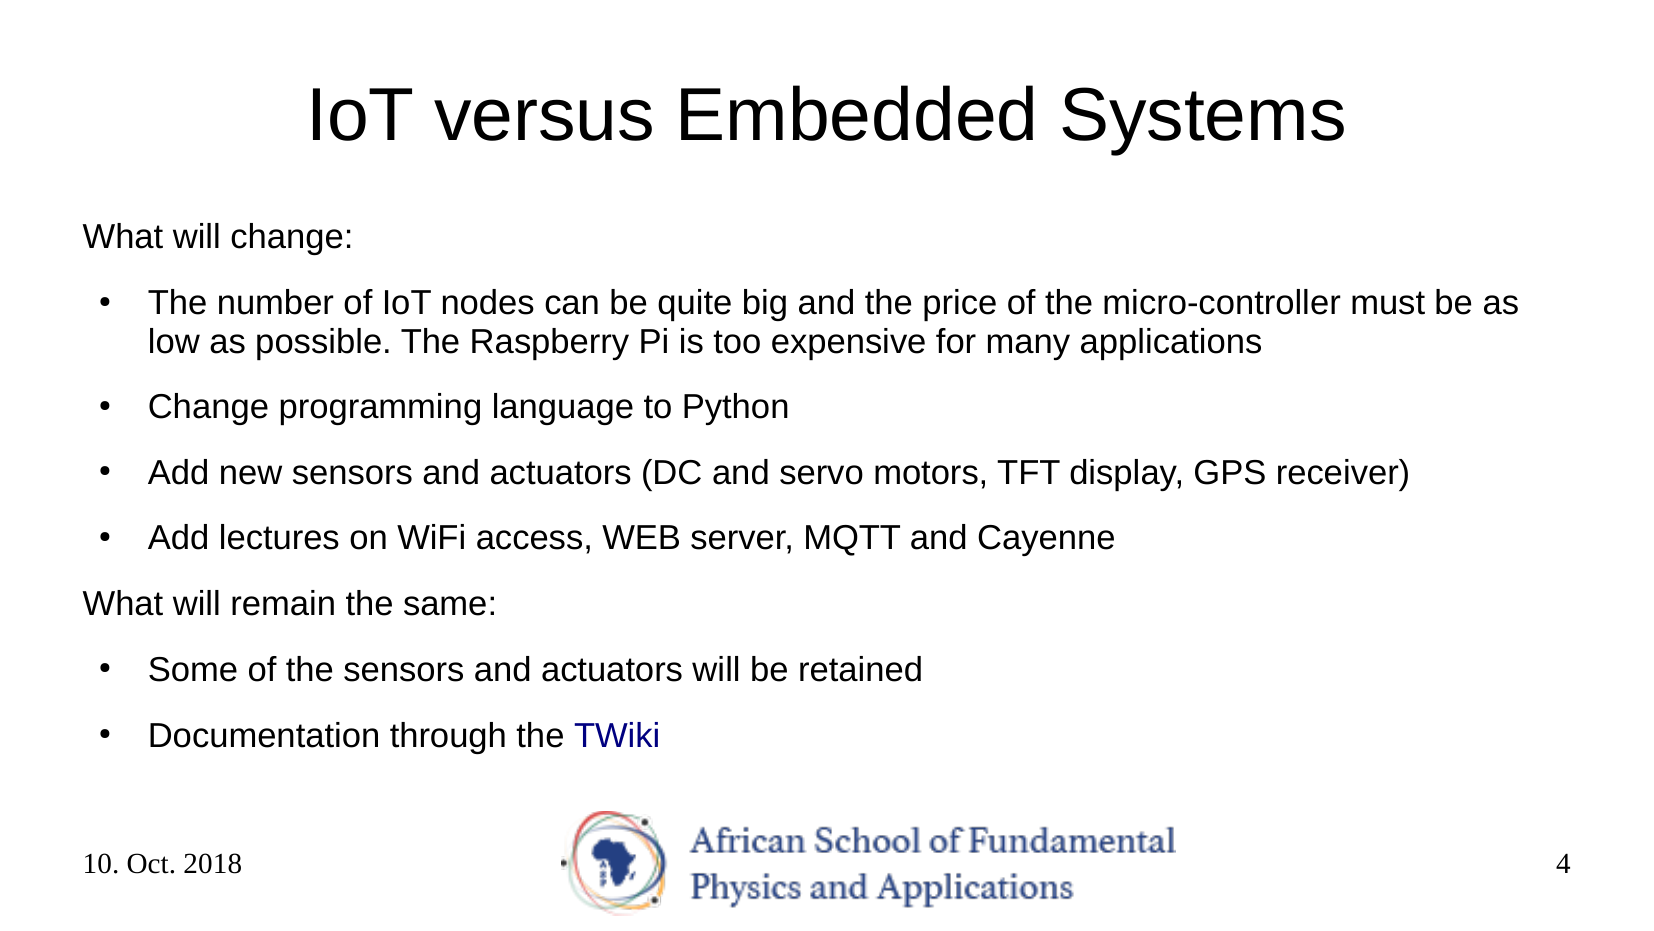

# IoT versus Embedded Systems
What will change:
The number of IoT nodes can be quite big and the price of the micro-controller must be as low as possible. The Raspberry Pi is too expensive for many applications
Change programming language to Python
Add new sensors and actuators (DC and servo motors, TFT display, GPS receiver)
Add lectures on WiFi access, WEB server, MQTT and Cayenne
What will remain the same:
Some of the sensors and actuators will be retained
Documentation through the TWiki
10. Oct. 2018
4